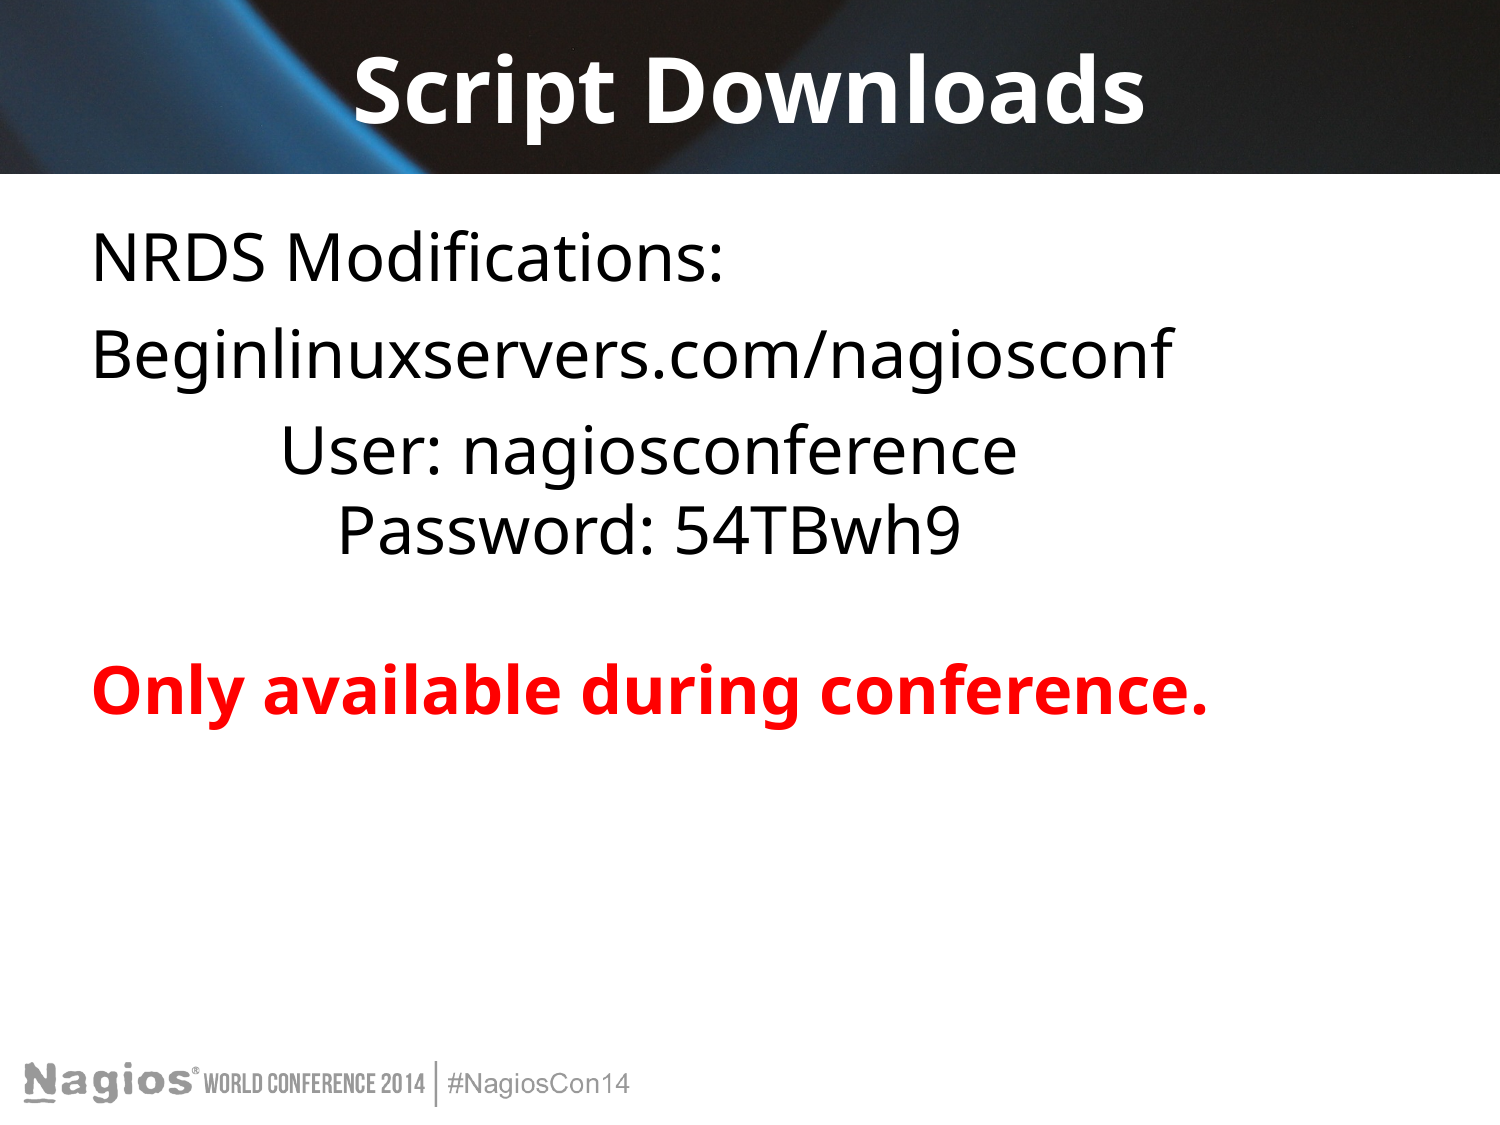

# Script Downloads
NRDS Modifications:
Beginlinuxservers.com/nagiosconf
User: nagiosconference
Password: 54TBwh9
Only available during conference.